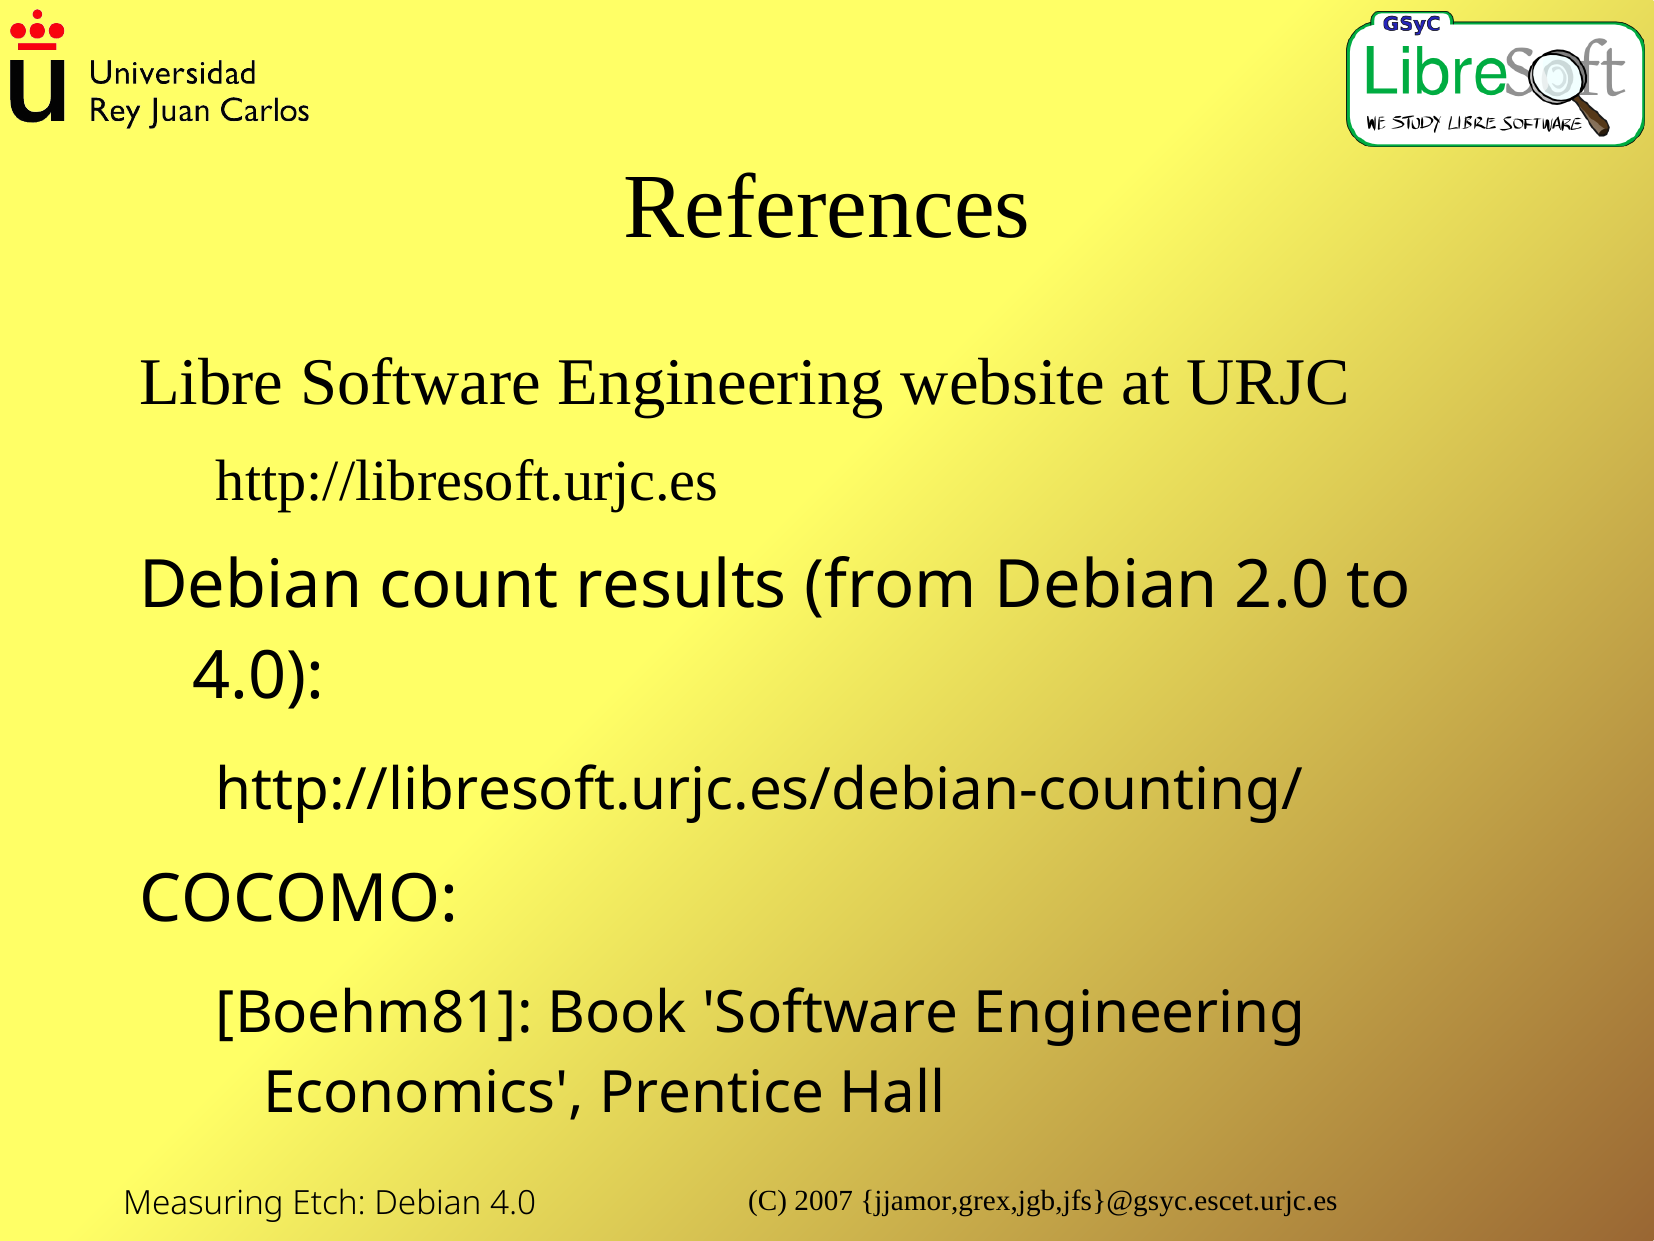

# References
Libre Software Engineering website at URJC
http://libresoft.urjc.es
Debian count results (from Debian 2.0 to 4.0):
http://libresoft.urjc.es/debian-counting/
COCOMO:
[Boehm81]: Book 'Software Engineering Economics', Prentice Hall